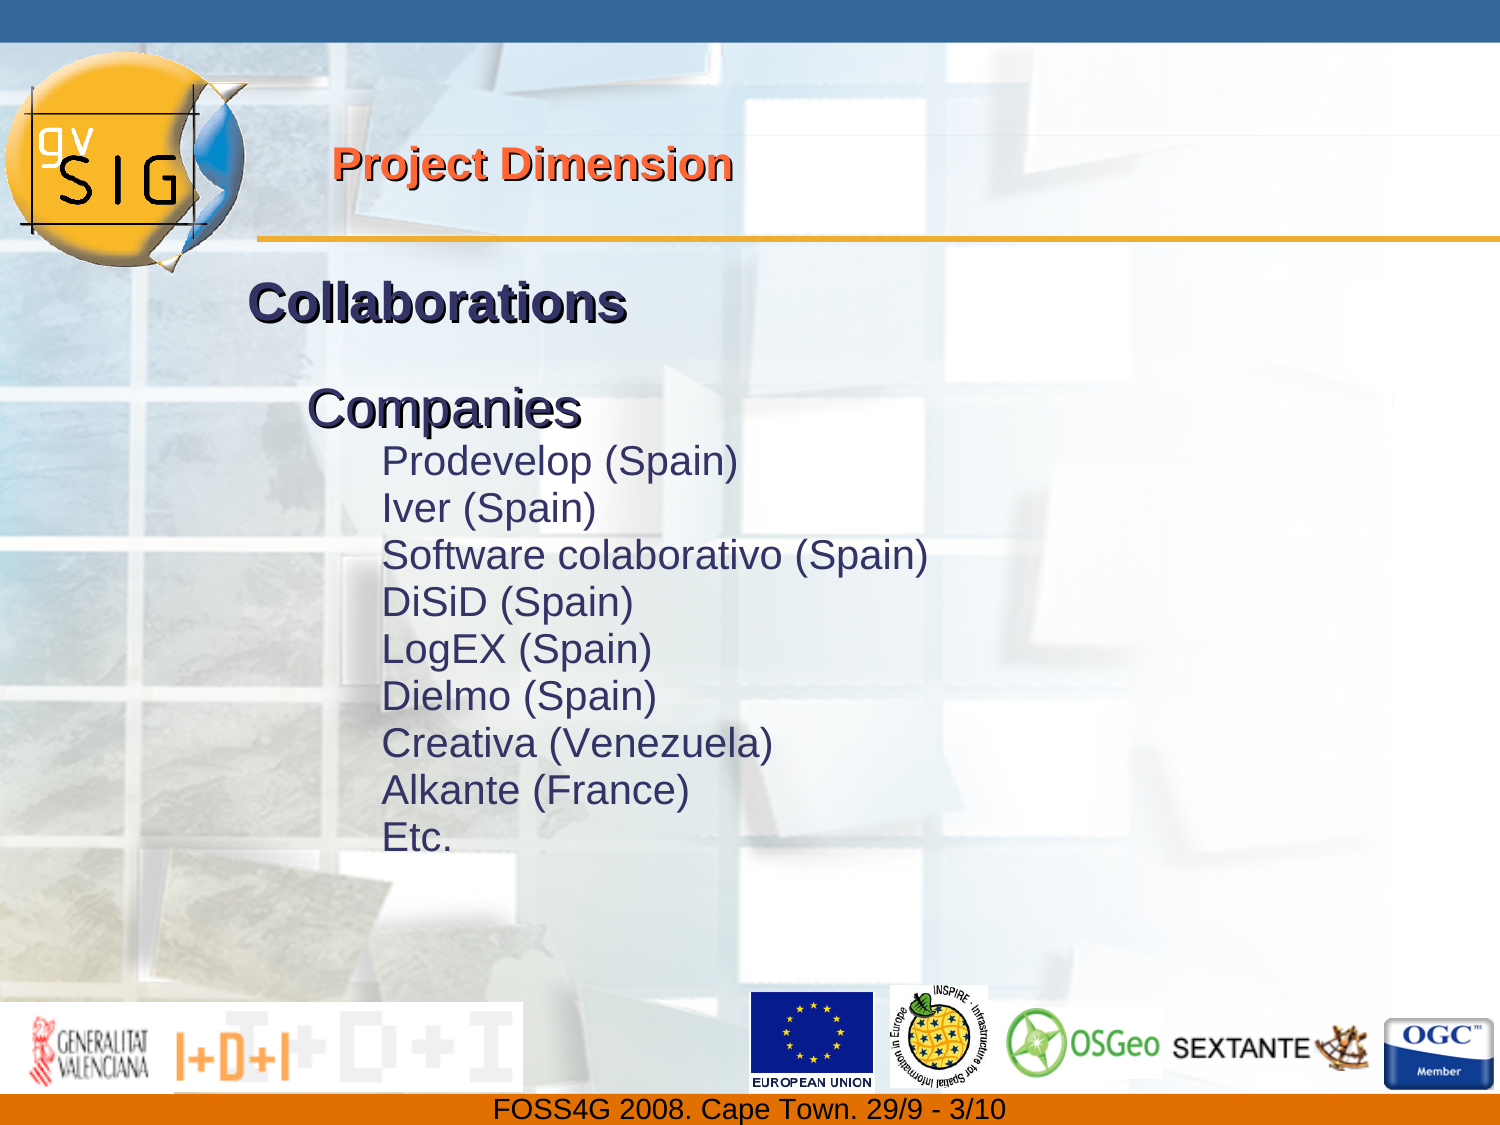

#
Project Dimension
Collaborations
Companies
Prodevelop (Spain)
Iver (Spain)
Software colaborativo (Spain)
DiSiD (Spain)
LogEX (Spain)
Dielmo (Spain)
Creativa (Venezuela)
Alkante (France)
Etc.